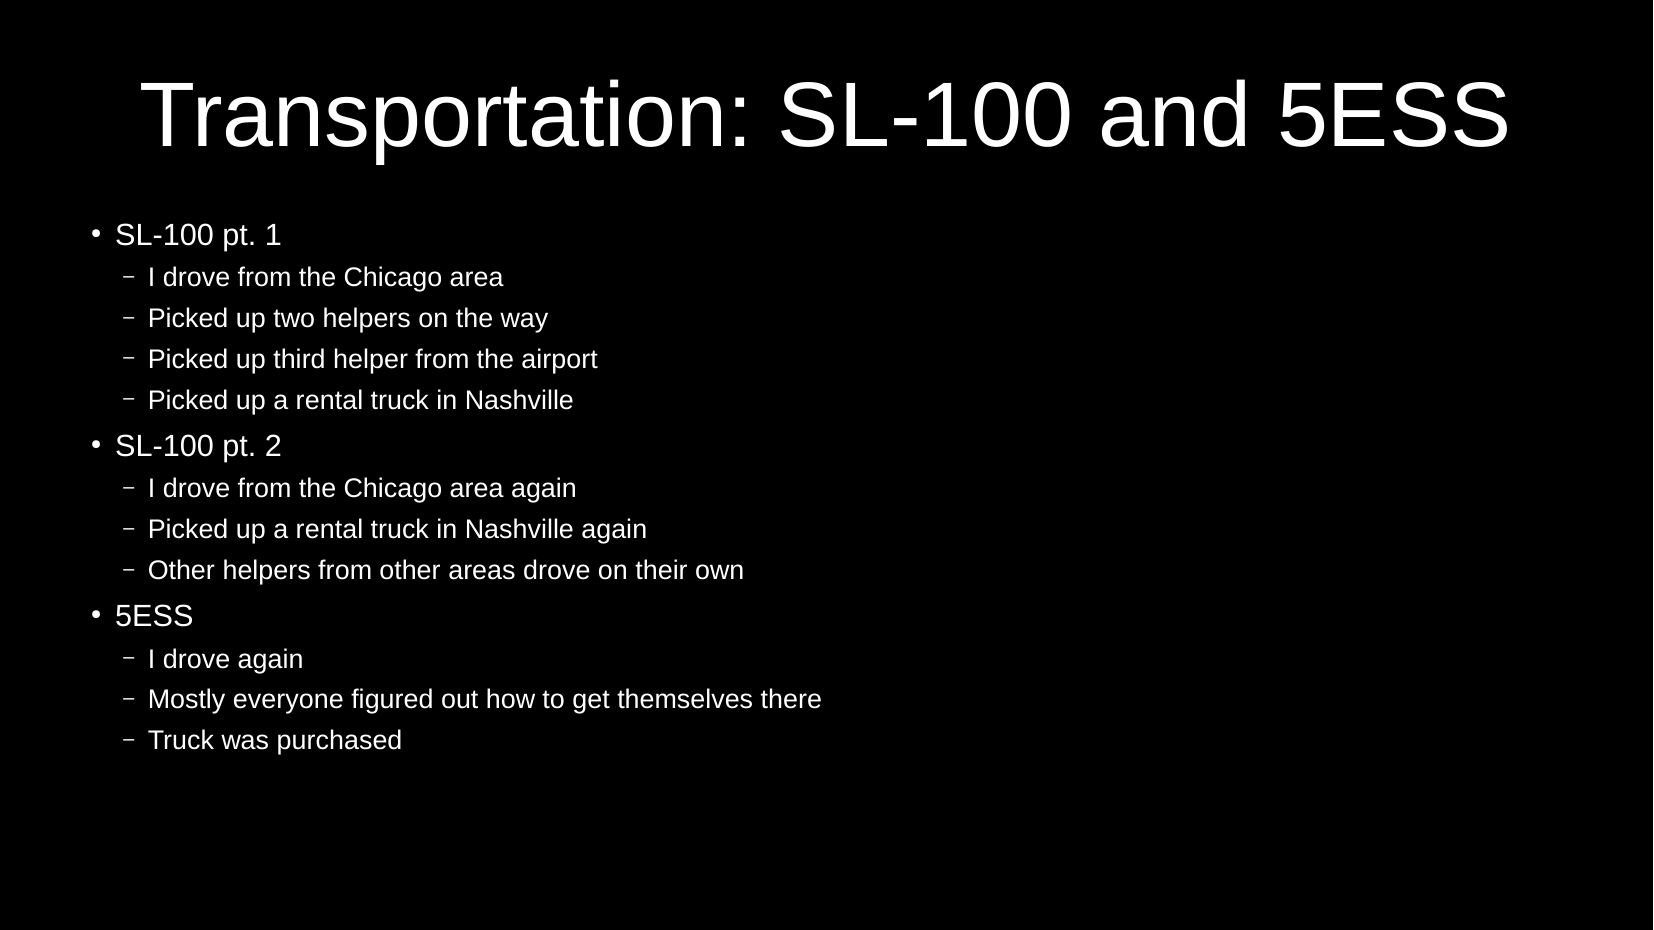

# Transportation: SL-100 and 5ESS
SL-100 pt. 1
I drove from the Chicago area
Picked up two helpers on the way
Picked up third helper from the airport
Picked up a rental truck in Nashville
SL-100 pt. 2
I drove from the Chicago area again
Picked up a rental truck in Nashville again
Other helpers from other areas drove on their own
5ESS
I drove again
Mostly everyone figured out how to get themselves there
Truck was purchased